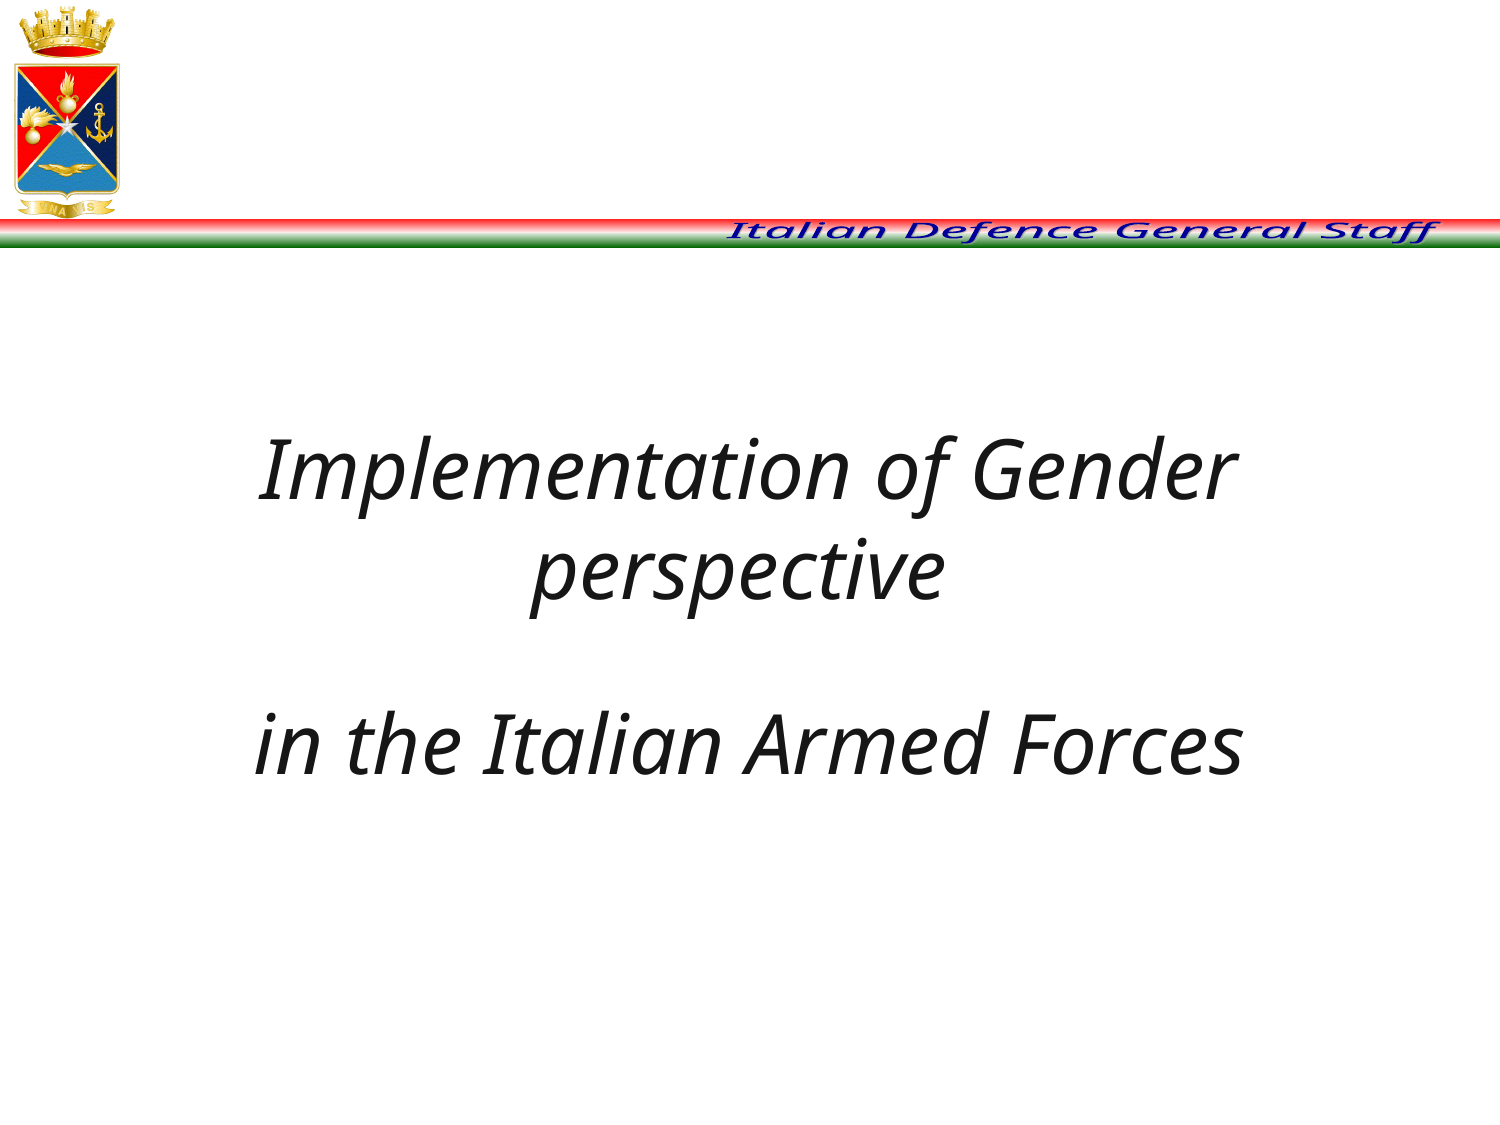

Implementation of Gender perspective
in the Italian Armed Forces